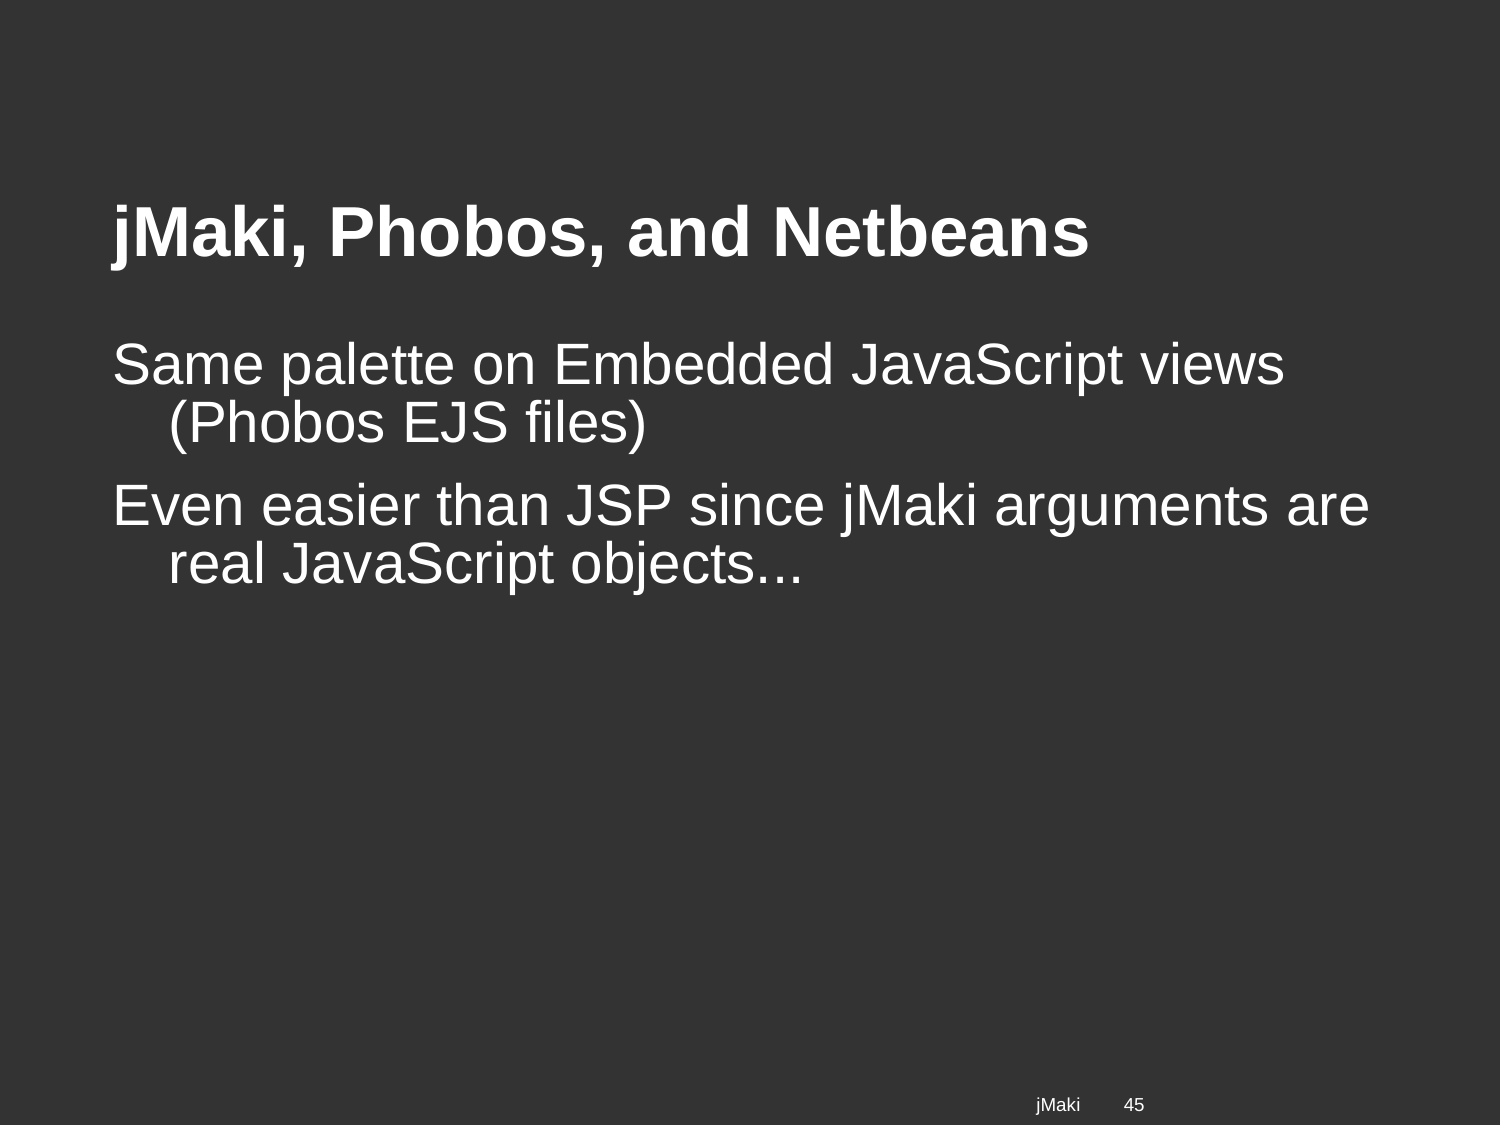

# jMaki, Phobos, and Netbeans
Same palette on Embedded JavaScript views (Phobos EJS files)
Even easier than JSP since jMaki arguments are real JavaScript objects...